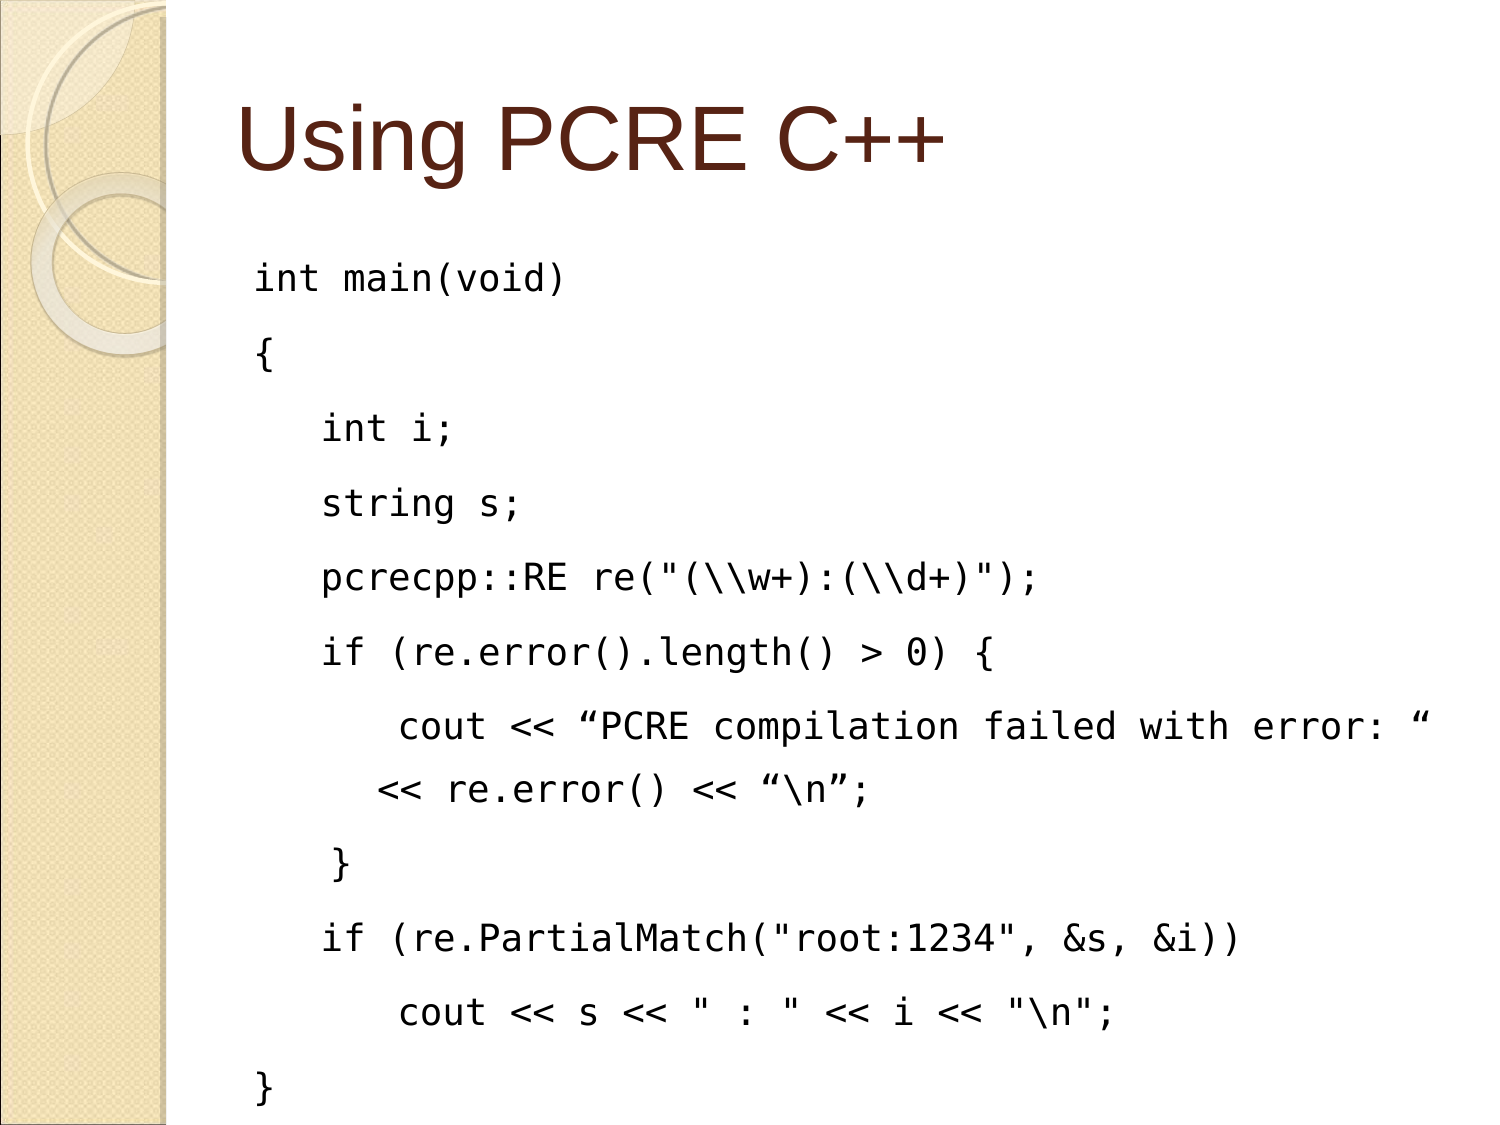

# Using PCRE C++
int main(void)
{
 int i;
 string s;
 pcrecpp::RE re("(\\w+):(\\d+)");
 if (re.error().length() > 0) {
 cout << “PCRE compilation failed with error: “ << re.error() << “\n”;
}
 if (re.PartialMatch("root:1234", &s, &i))
 cout << s << " : " << i << "\n";
}